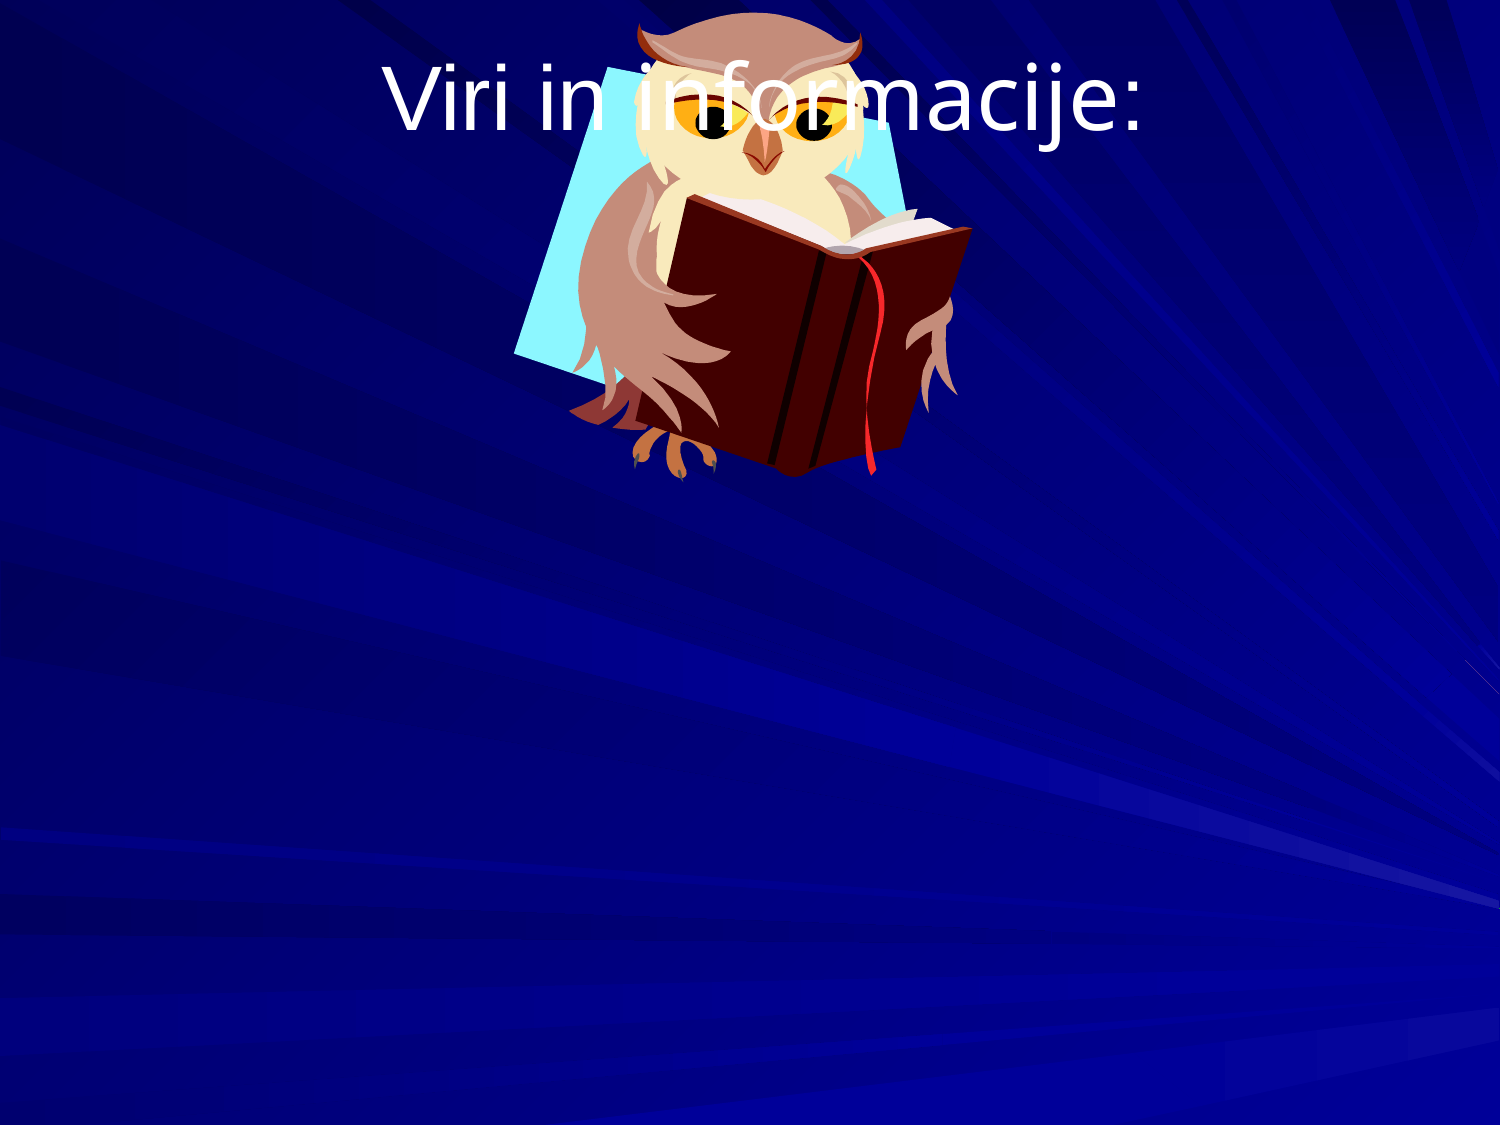

# Viri in informacije:
http://sl.wikipedia.org/wiki/Črv
Učbenik za naravoslovje
Ter učiteljica Cunk